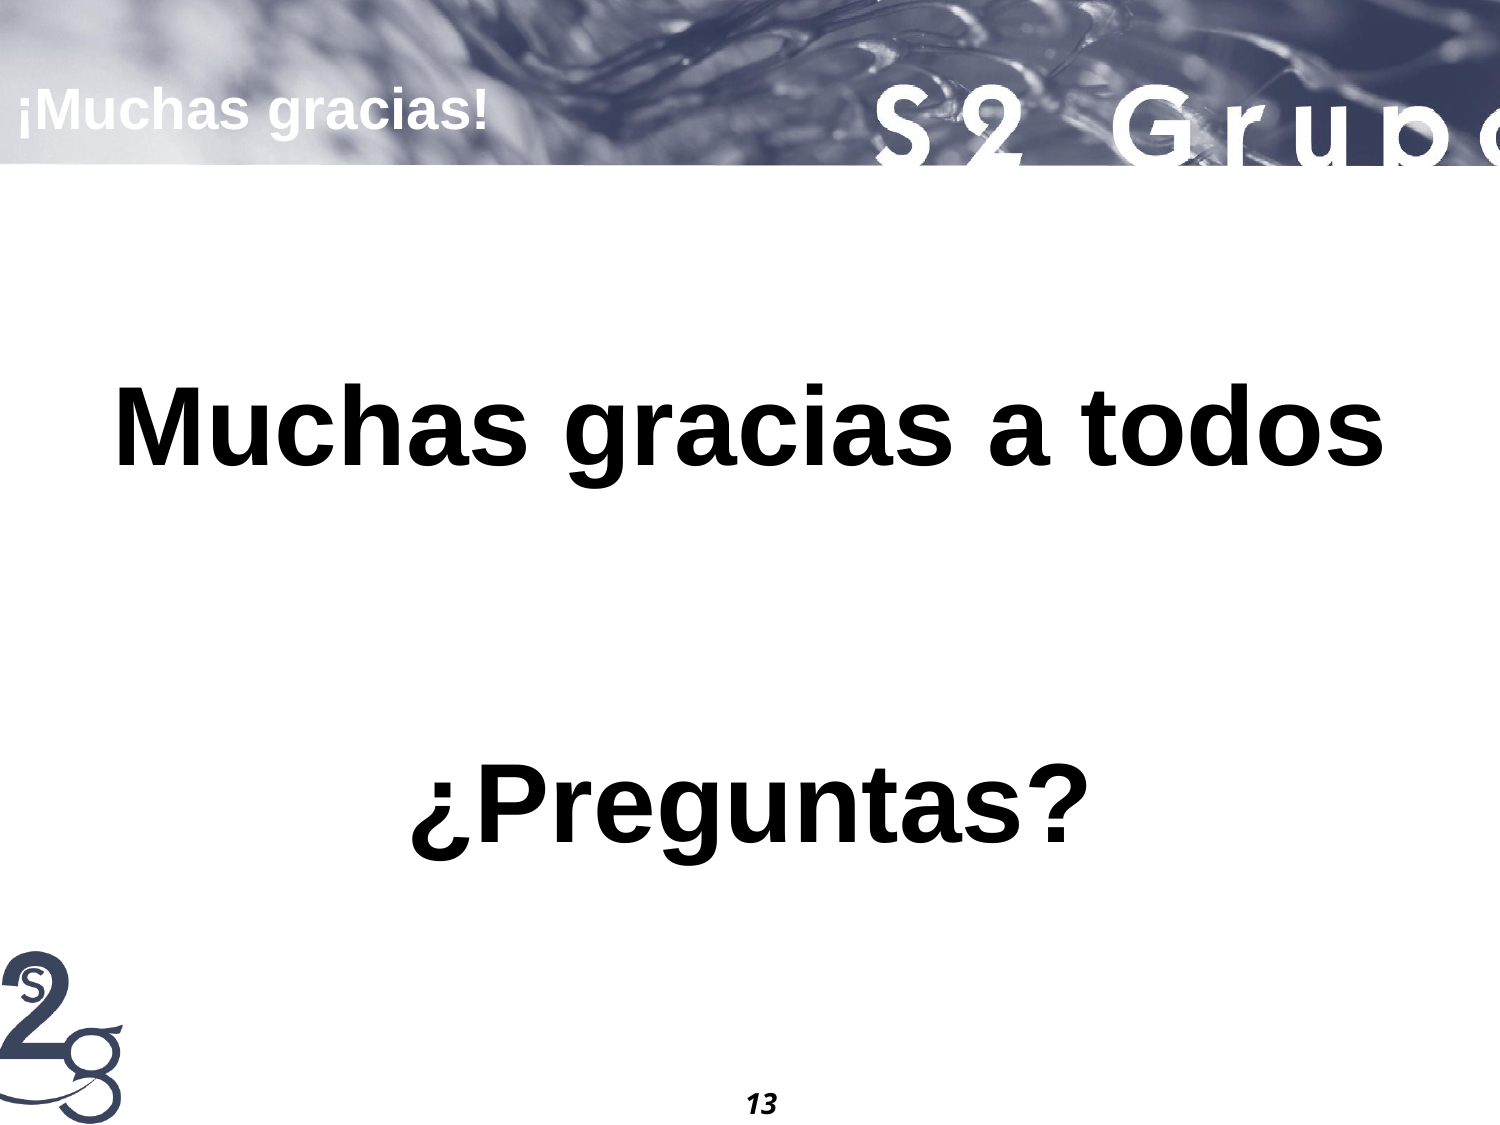

¡Muchas gracias!
Muchas gracias a todos
¿Preguntas?